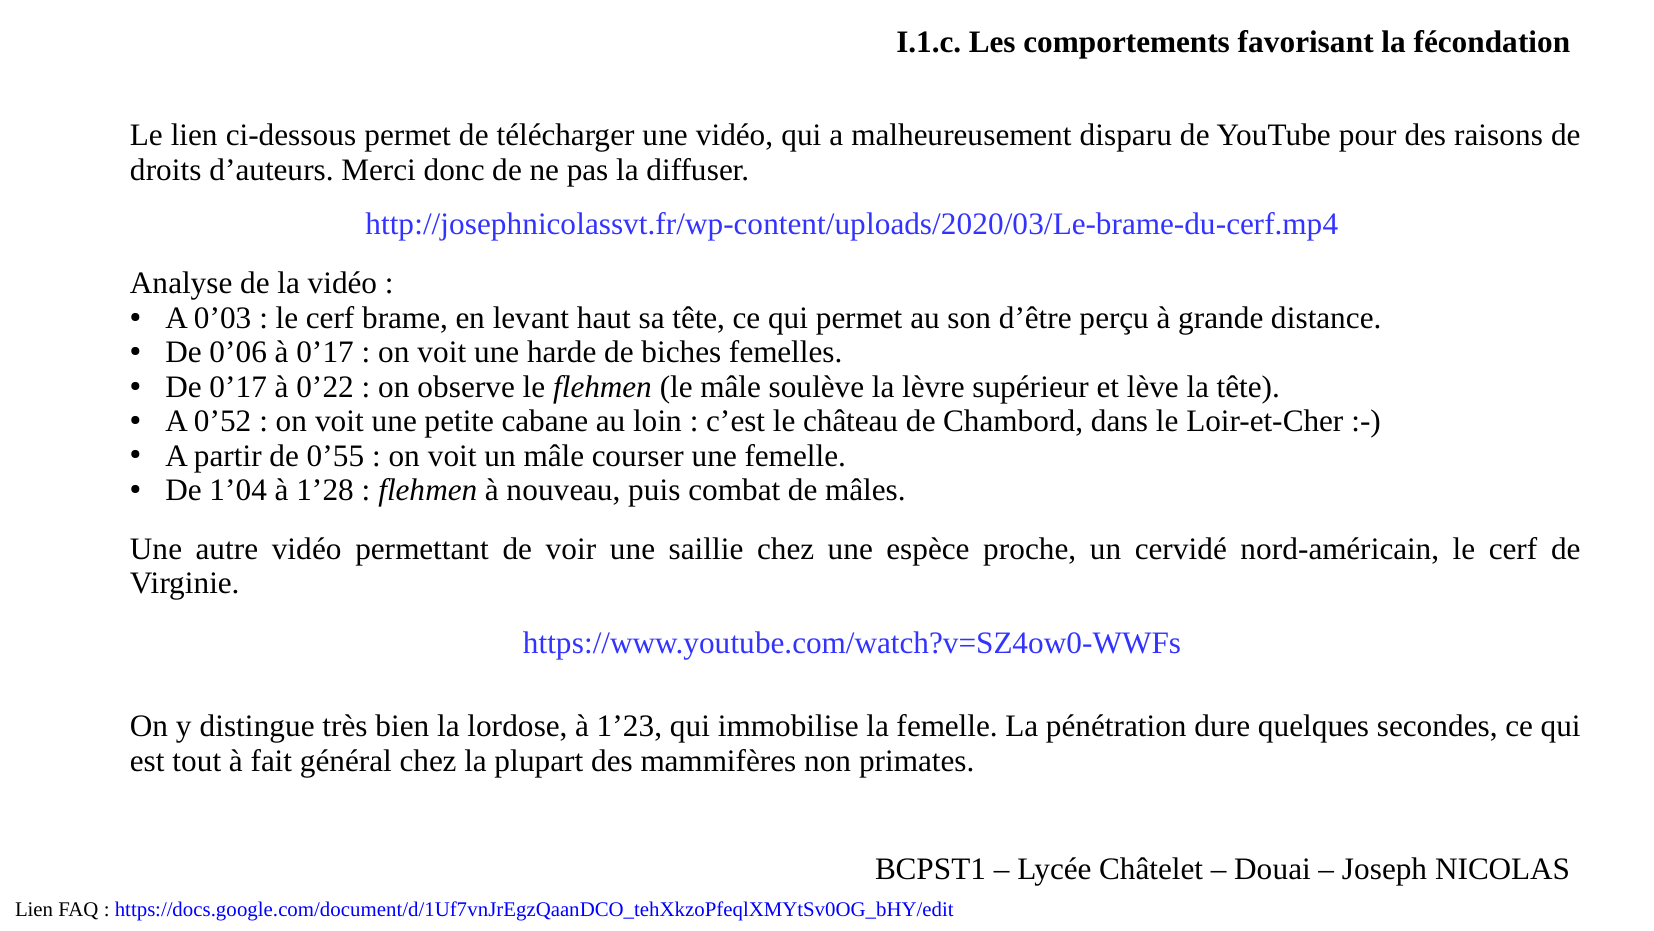

I.1.c. Les comportements favorisant la fécondation
Le lien ci-dessous permet de télécharger une vidéo, qui a malheureusement disparu de YouTube pour des raisons de droits d’auteurs. Merci donc de ne pas la diffuser.
http://josephnicolassvt.fr/wp-content/uploads/2020/03/Le-brame-du-cerf.mp4
Analyse de la vidéo :
A 0’03 : le cerf brame, en levant haut sa tête, ce qui permet au son d’être perçu à grande distance.
De 0’06 à 0’17 : on voit une harde de biches femelles.
De 0’17 à 0’22 : on observe le flehmen (le mâle soulève la lèvre supérieur et lève la tête).
A 0’52 : on voit une petite cabane au loin : c’est le château de Chambord, dans le Loir-et-Cher :-)
A partir de 0’55 : on voit un mâle courser une femelle.
De 1’04 à 1’28 : flehmen à nouveau, puis combat de mâles.
Une autre vidéo permettant de voir une saillie chez une espèce proche, un cervidé nord-américain, le cerf de Virginie.
https://www.youtube.com/watch?v=SZ4ow0-WWFs
On y distingue très bien la lordose, à 1’23, qui immobilise la femelle. La pénétration dure quelques secondes, ce qui est tout à fait général chez la plupart des mammifères non primates.
BCPST1 – Lycée Châtelet – Douai – Joseph NICOLAS
Lien FAQ : https://docs.google.com/document/d/1Uf7vnJrEgzQaanDCO_tehXkzoPfeqlXMYtSv0OG_bHY/edit